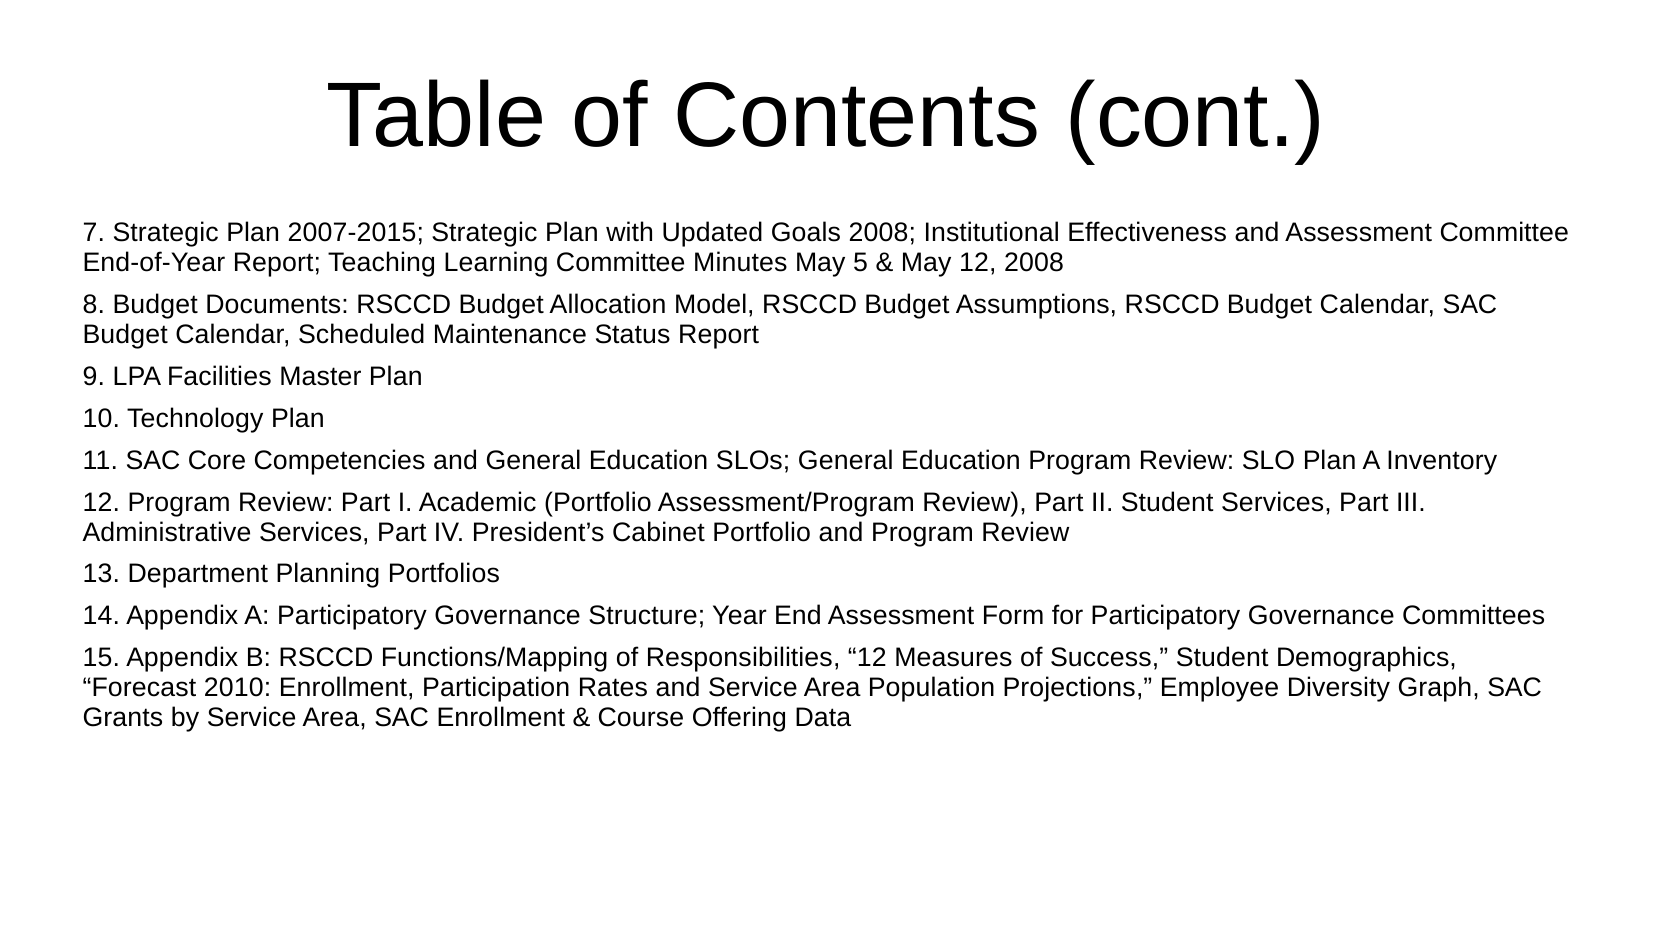

# Table of Contents (cont.)
7. Strategic Plan 2007-2015; Strategic Plan with Updated Goals 2008; Institutional Effectiveness and Assessment Committee End-of-Year Report; Teaching Learning Committee Minutes May 5 & May 12, 2008
8. Budget Documents: RSCCD Budget Allocation Model, RSCCD Budget Assumptions, RSCCD Budget Calendar, SAC Budget Calendar, Scheduled Maintenance Status Report
9. LPA Facilities Master Plan
10. Technology Plan
11. SAC Core Competencies and General Education SLOs; General Education Program Review: SLO Plan A Inventory
12. Program Review: Part I. Academic (Portfolio Assessment/Program Review), Part II. Student Services, Part III. Administrative Services, Part IV. President’s Cabinet Portfolio and Program Review
13. Department Planning Portfolios
14. Appendix A: Participatory Governance Structure; Year End Assessment Form for Participatory Governance Committees
15. Appendix B: RSCCD Functions/Mapping of Responsibilities, “12 Measures of Success,” Student Demographics, “Forecast 2010: Enrollment, Participation Rates and Service Area Population Projections,” Employee Diversity Graph, SAC Grants by Service Area, SAC Enrollment & Course Offering Data